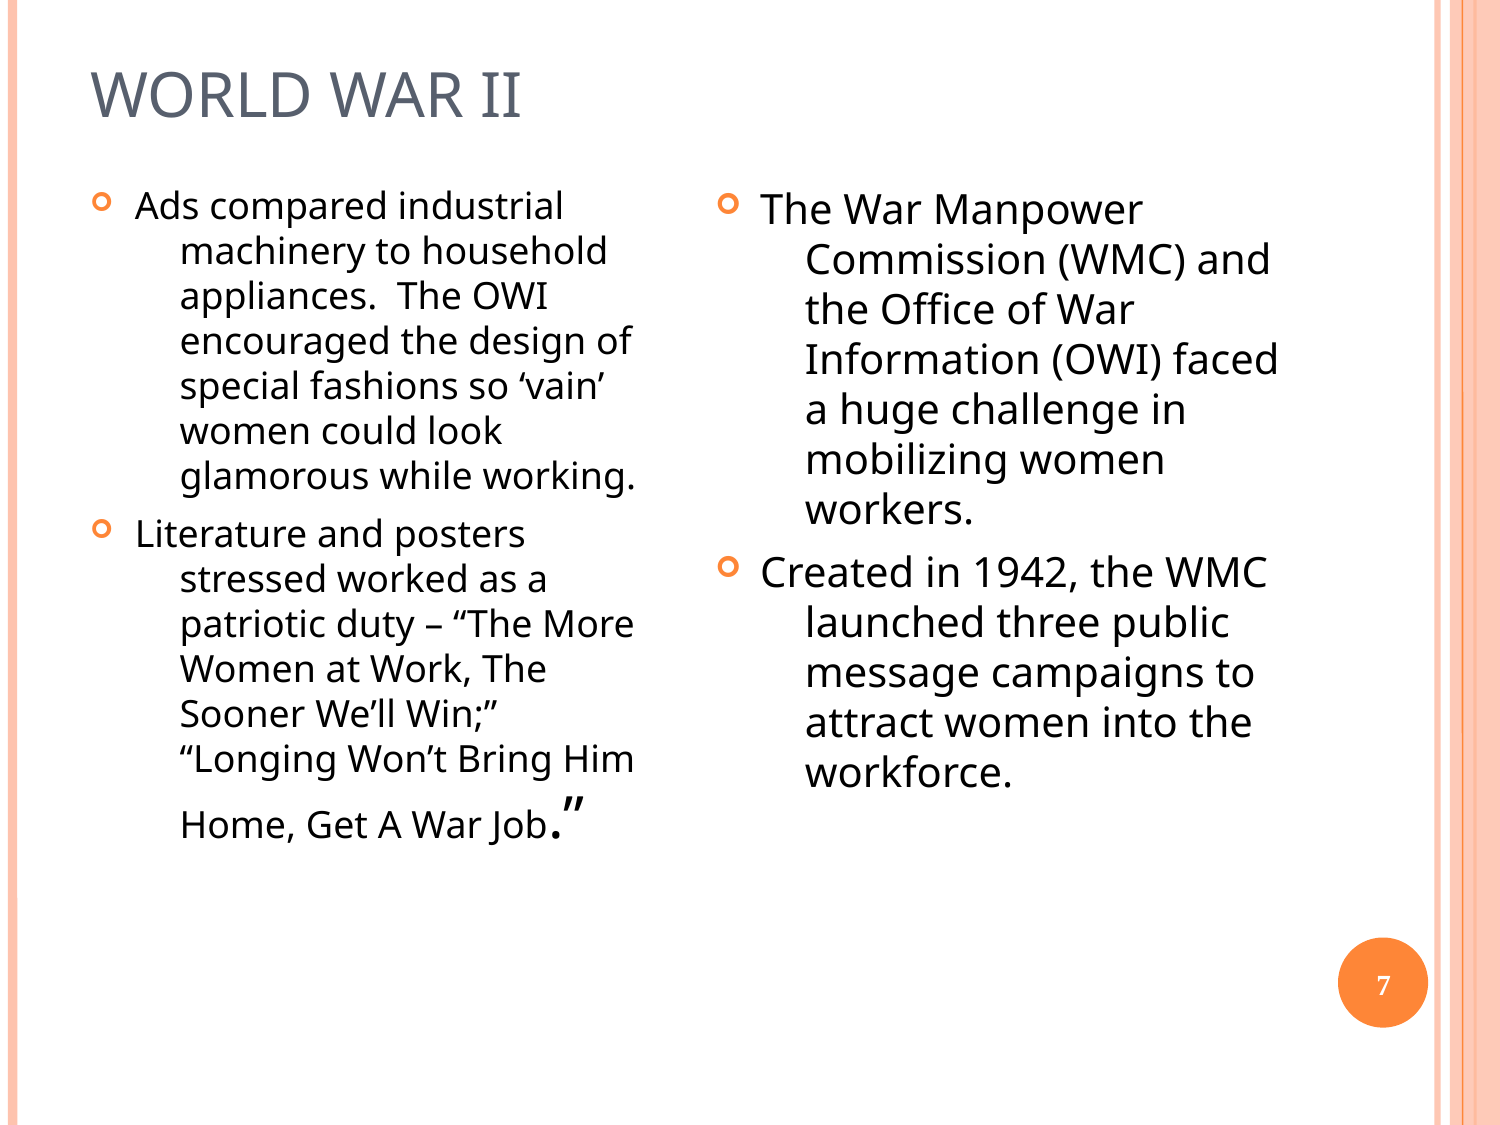

# World War II
Ads compared industrial machinery to household appliances. The OWI encouraged the design of special fashions so ‘vain’ women could look glamorous while working.
Literature and posters stressed worked as a patriotic duty – “The More Women at Work, The Sooner We’ll Win;” “Longing Won’t Bring Him Home, Get A War Job.”
The War Manpower Commission (WMC) and the Office of War Information (OWI) faced a huge challenge in mobilizing women workers.
Created in 1942, the WMC launched three public message campaigns to attract women into the workforce.